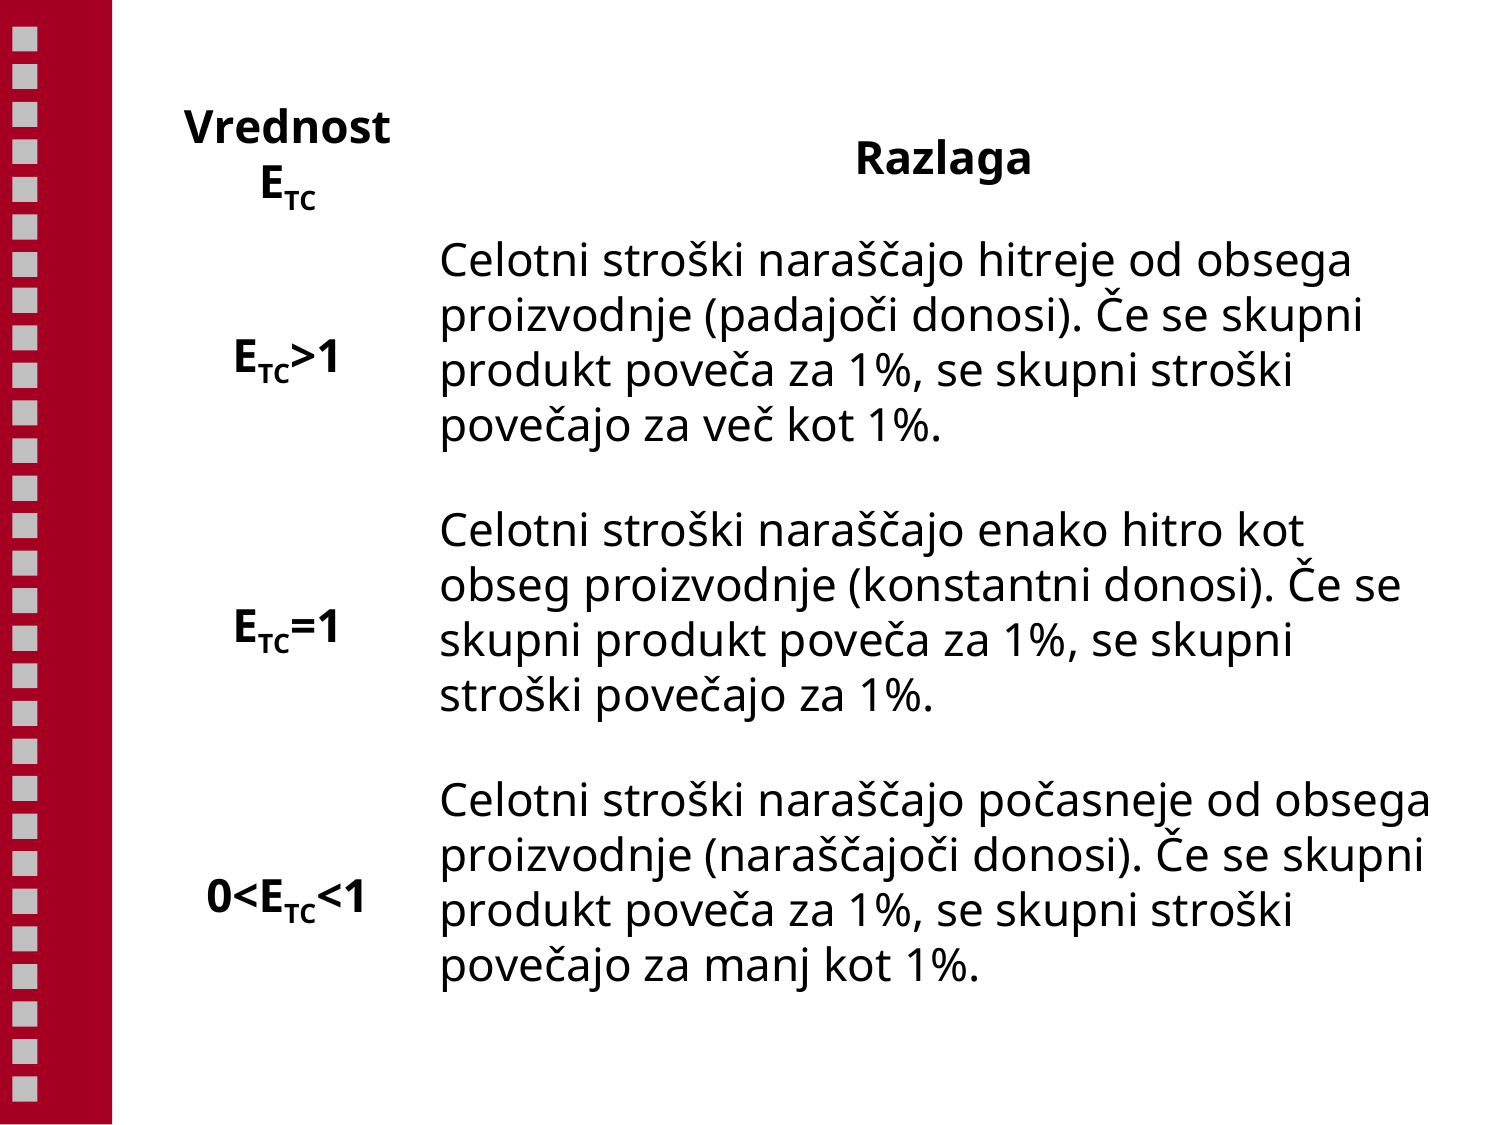

| Vrednost ETC | Razlaga |
| --- | --- |
| ETC>1 | Celotni stroški naraščajo hitreje od obsega proizvodnje (padajoči donosi). Če se skupni produkt poveča za 1%, se skupni stroški povečajo za več kot 1%. |
| ETC=1 | Celotni stroški naraščajo enako hitro kot obseg proizvodnje (konstantni donosi). Če se skupni produkt poveča za 1%, se skupni stroški povečajo za 1%. |
| 0<ETC<1 | Celotni stroški naraščajo počasneje od obsega proizvodnje (naraščajoči donosi). Če se skupni produkt poveča za 1%, se skupni stroški povečajo za manj kot 1%. |